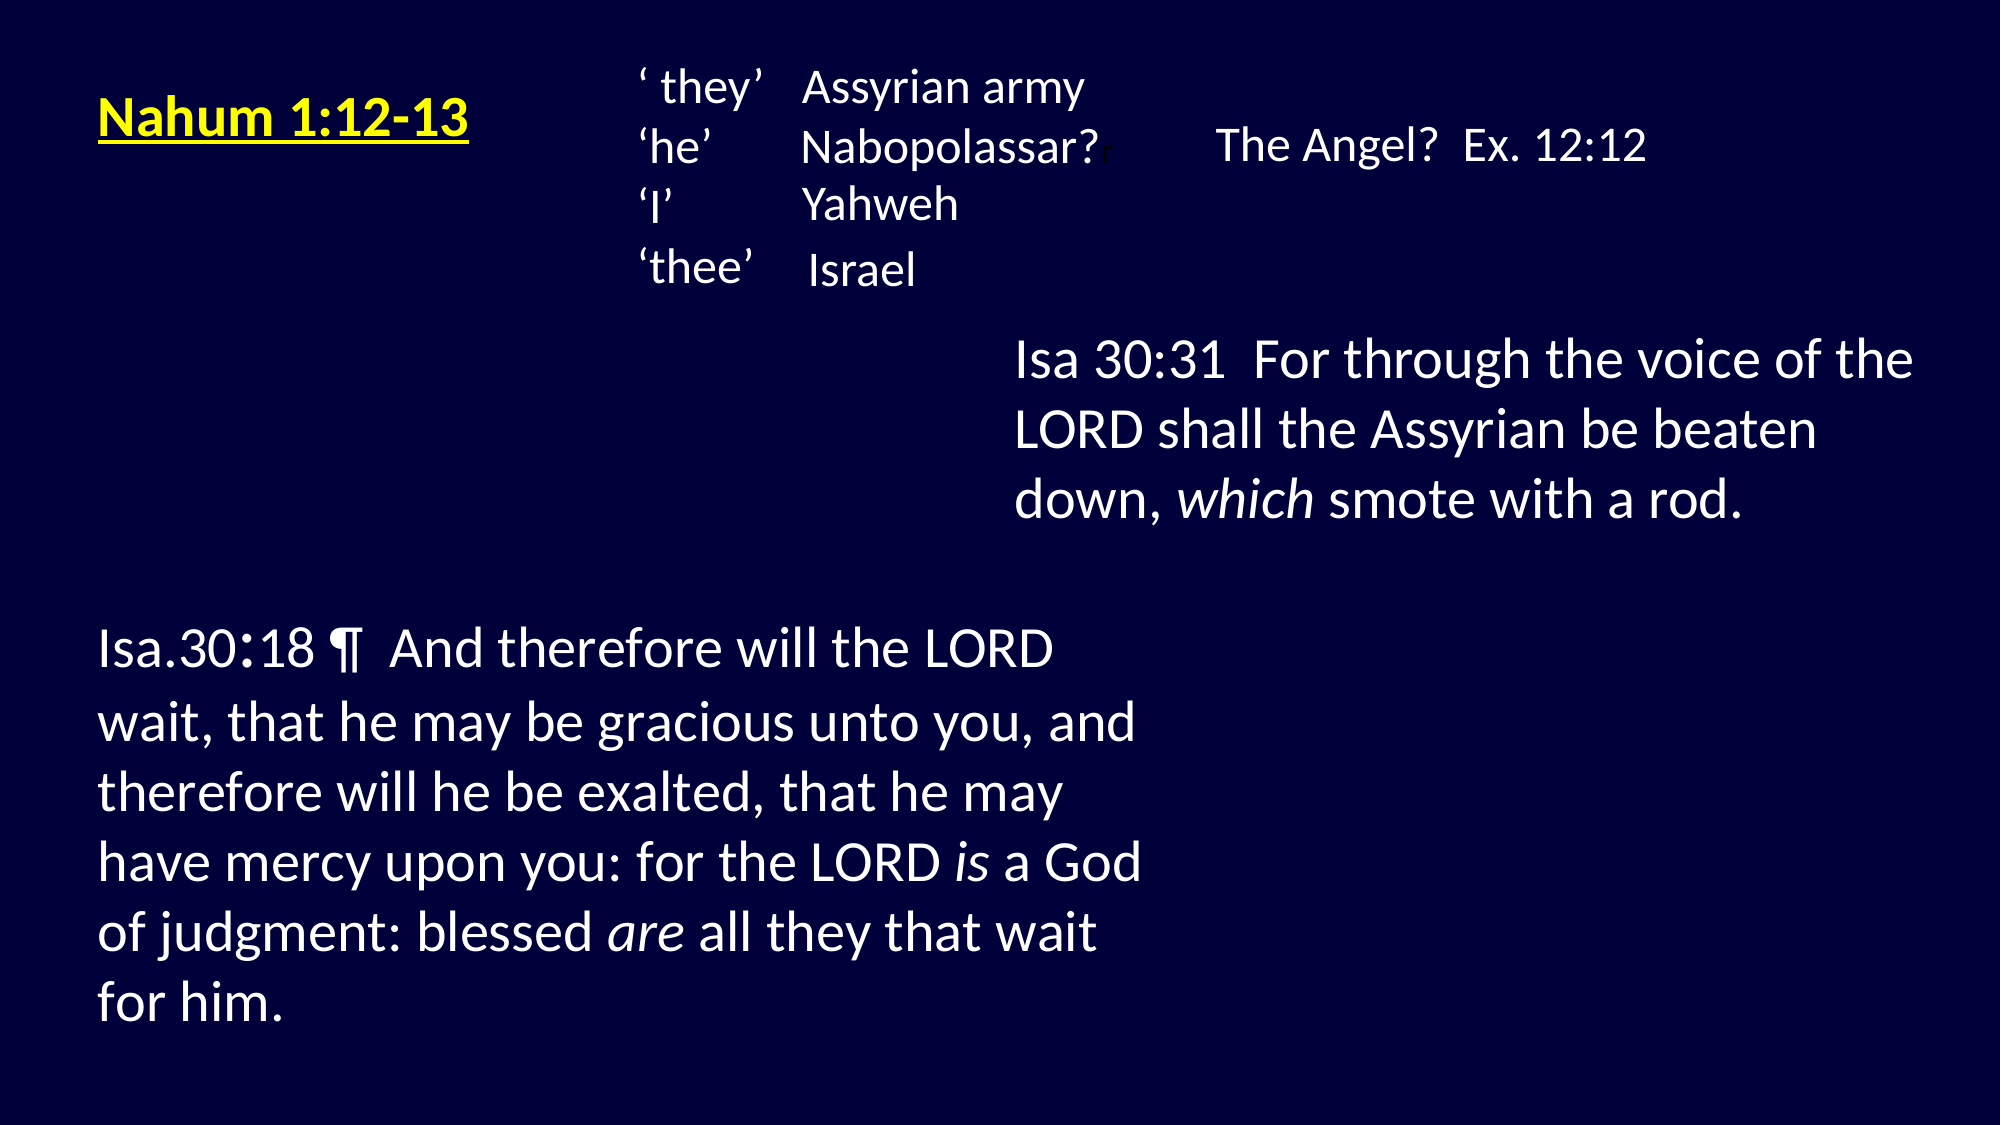

‘ they’
‘he’
‘I’
‘thee’
Assyrian army
Nahum 1:12-13
The Angel? Ex. 12:12
Nabopolassar?r
Yahweh
Israel
Isa 30:31 For through the voice of the LORD shall the Assyrian be beaten down, which smote with a rod.
Isa.30:18 ¶ And therefore will the LORD wait, that he may be gracious unto you, and therefore will he be exalted, that he may have mercy upon you: for the LORD is a God of judgment: blessed are all they that wait for him.